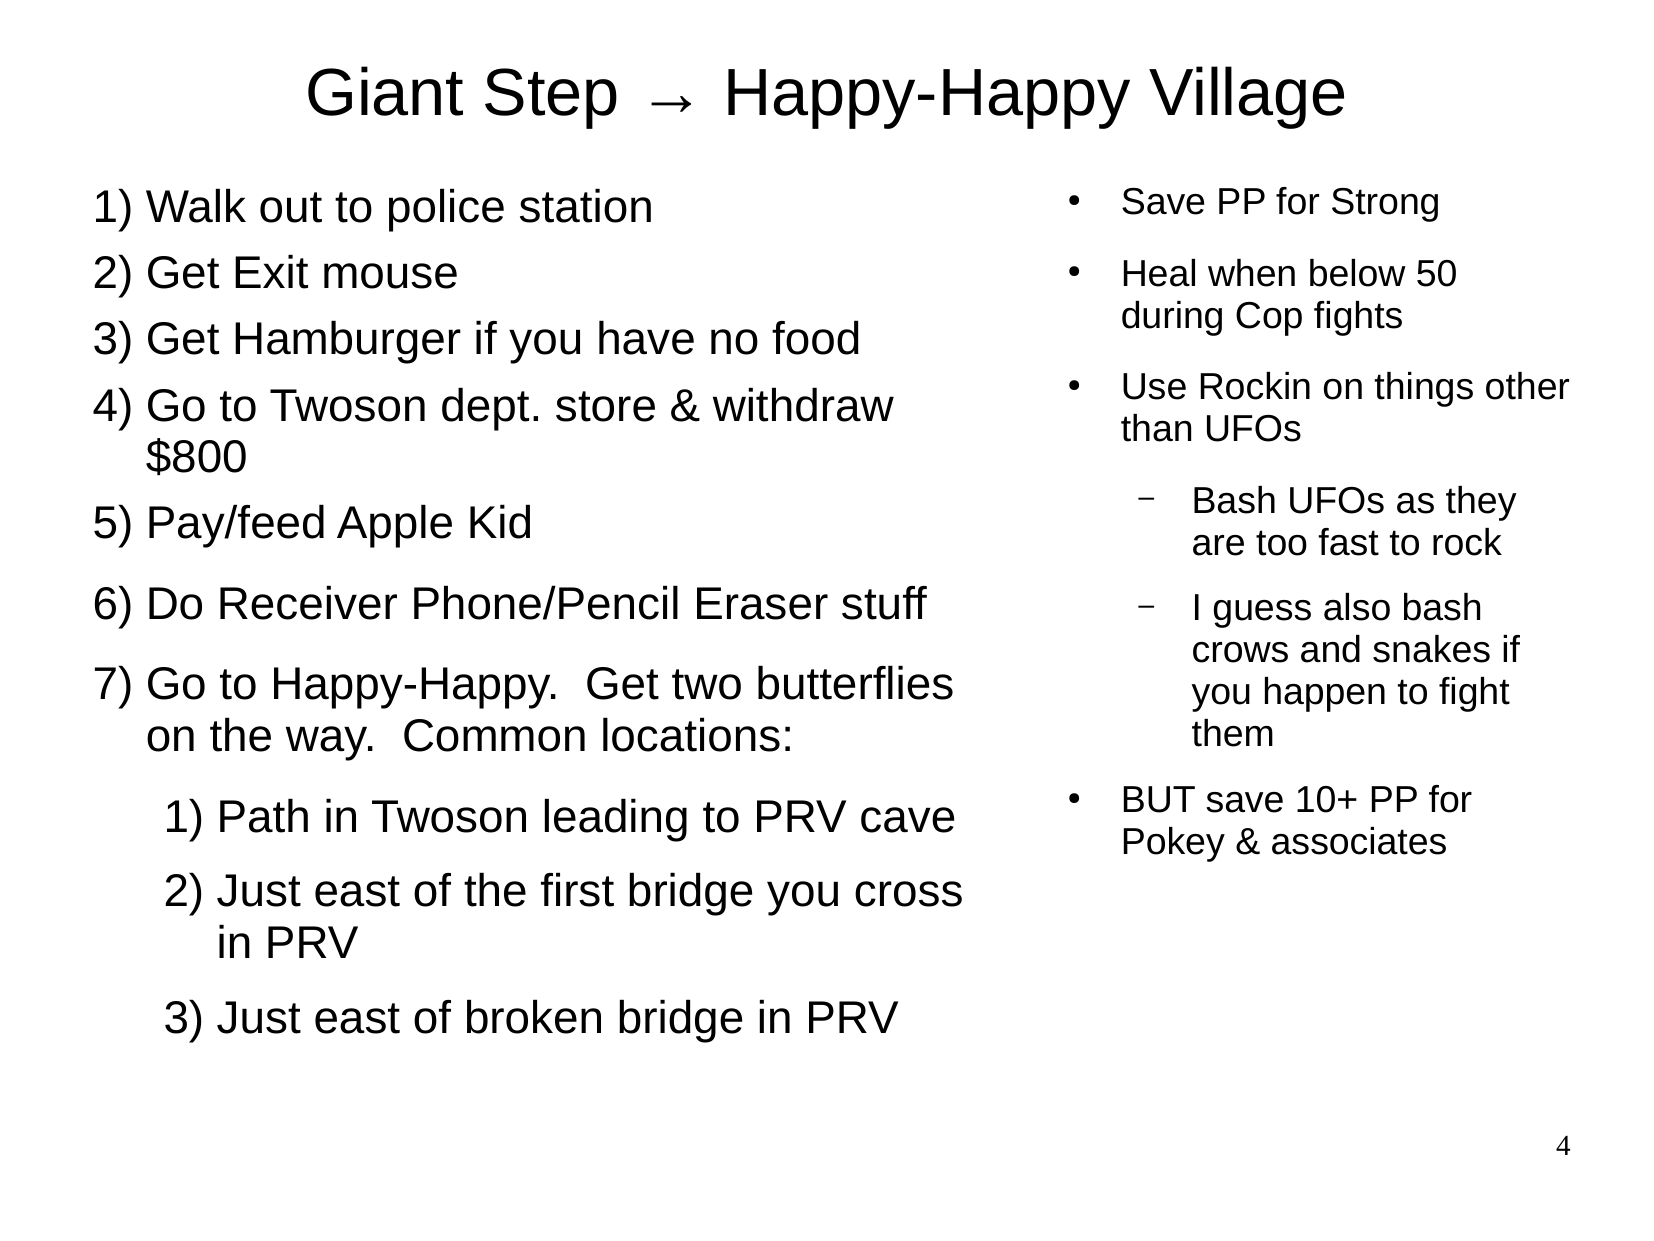

# Giant Step → Happy-Happy Village
Walk out to police station
Get Exit mouse
Get Hamburger if you have no food
Go to Twoson dept. store & withdraw $800
Pay/feed Apple Kid
Do Receiver Phone/Pencil Eraser stuff
Go to Happy-Happy. Get two butterflies on the way. Common locations:
Path in Twoson leading to PRV cave
Just east of the first bridge you cross in PRV
Just east of broken bridge in PRV
Save PP for Strong
Heal when below 50 during Cop fights
Use Rockin on things other than UFOs
Bash UFOs as they are too fast to rock
I guess also bash crows and snakes if you happen to fight them
BUT save 10+ PP for Pokey & associates
4